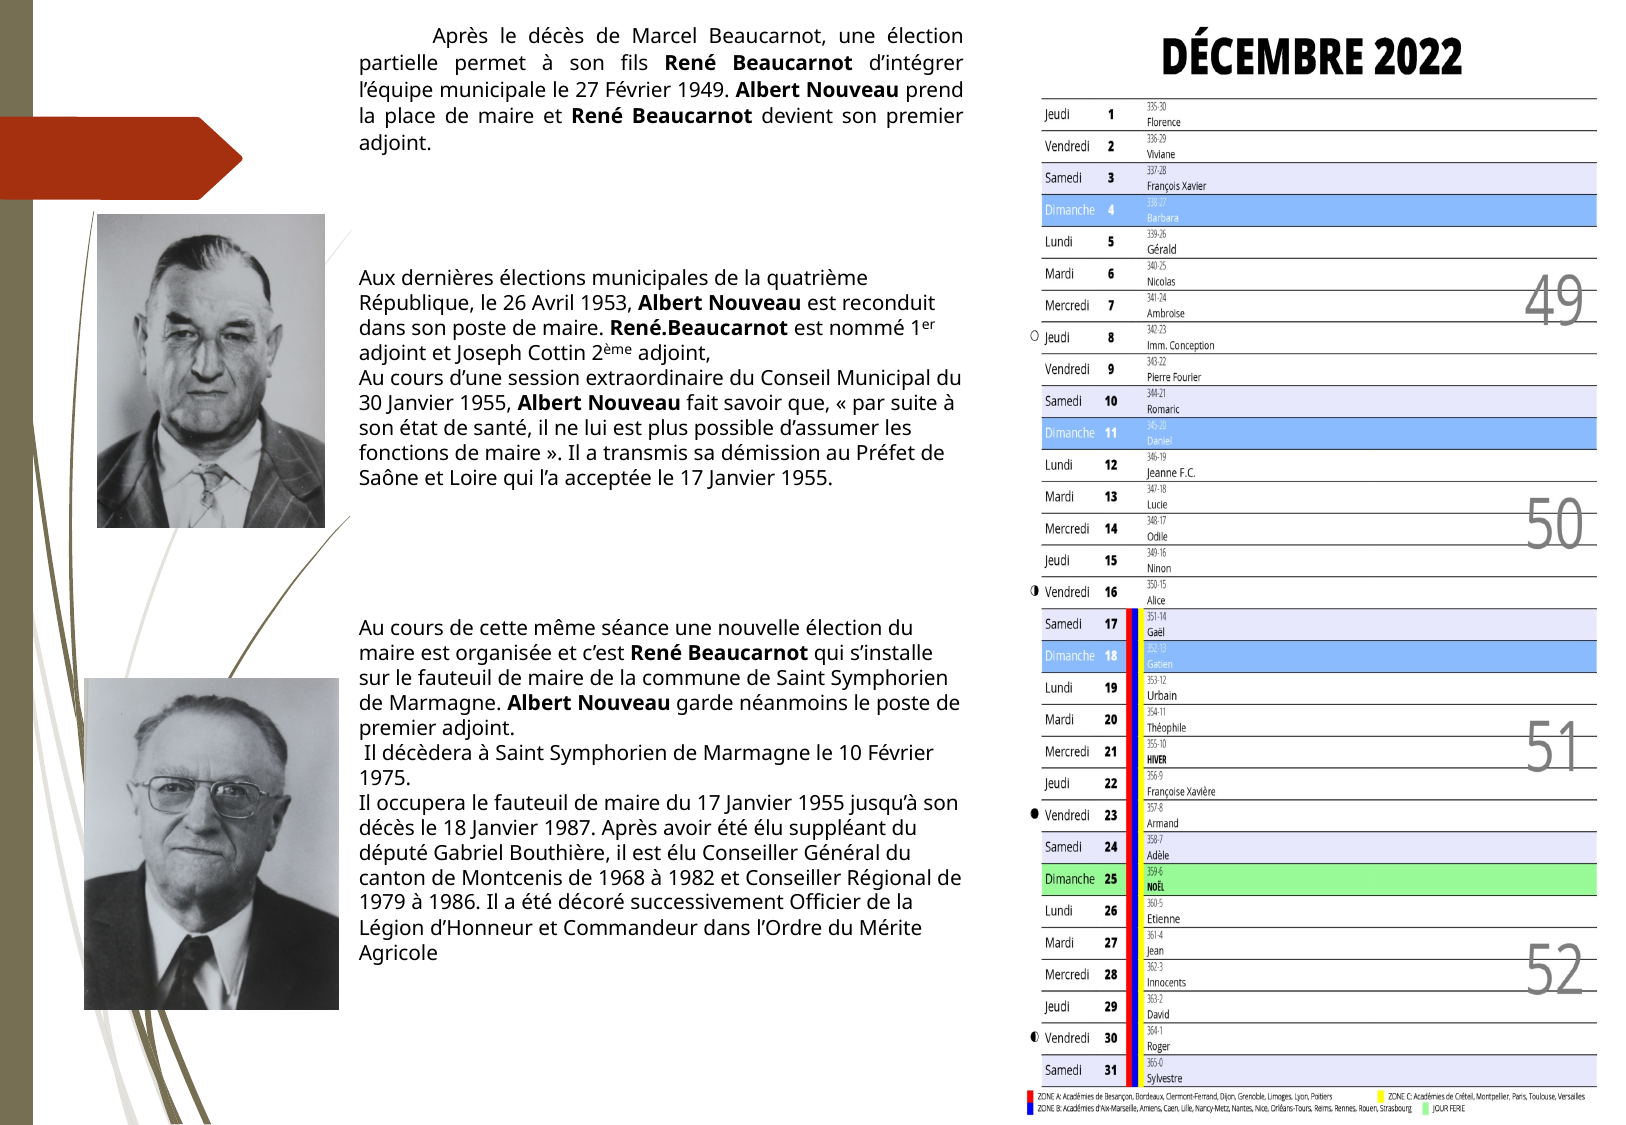

Après le décès de Marcel Beaucarnot, une élection partielle permet à son fils René Beaucarnot d’intégrer l’équipe municipale le 27 Février 1949. Albert Nouveau prend la place de maire et René Beaucarnot devient son premier adjoint.
Aux dernières élections municipales de la quatrième République, le 26 Avril 1953, Albert Nouveau est reconduit dans son poste de maire. René.Beaucarnot est nommé 1er adjoint et Joseph Cottin 2ème adjoint,
Au cours d’une session extraordinaire du Conseil Municipal du 30 Janvier 1955, Albert Nouveau fait savoir que, « par suite à son état de santé, il ne lui est plus possible d’assumer les fonctions de maire ». Il a transmis sa démission au Préfet de Saône et Loire qui l’a acceptée le 17 Janvier 1955.
Au cours de cette même séance une nouvelle élection du maire est organisée et c’est René Beaucarnot qui s’installe sur le fauteuil de maire de la commune de Saint Symphorien de Marmagne. Albert Nouveau garde néanmoins le poste de premier adjoint.
 Il décèdera à Saint Symphorien de Marmagne le 10 Février 1975.
Il occupera le fauteuil de maire du 17 Janvier 1955 jusqu’à son décès le 18 Janvier 1987. Après avoir été élu suppléant du député Gabriel Bouthière, il est élu Conseiller Général du canton de Montcenis de 1968 à 1982 et Conseiller Régional de 1979 à 1986. Il a été décoré successivement Officier de la Légion d’Honneur et Commandeur dans l’Ordre du Mérite Agricole